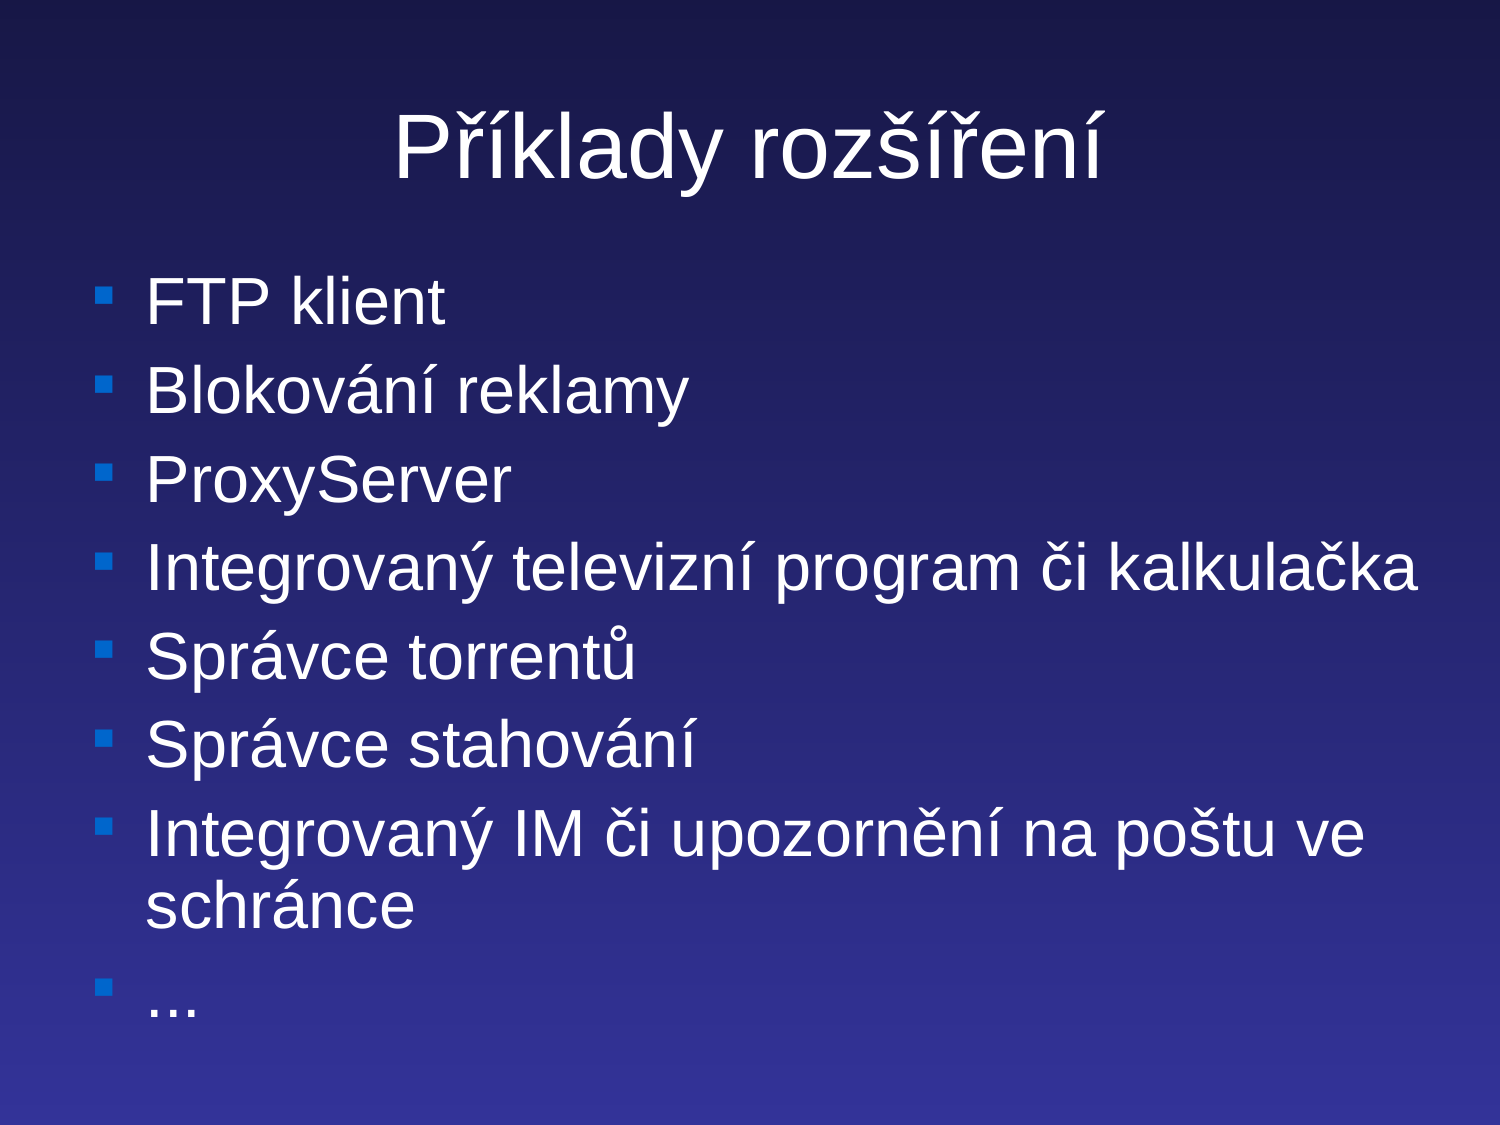

# Příklady rozšíření
FTP klient
Blokování reklamy
ProxyServer
Integrovaný televizní program či kalkulačka
Správce torrentů
Správce stahování
Integrovaný IM či upozornění na poštu ve schránce
...